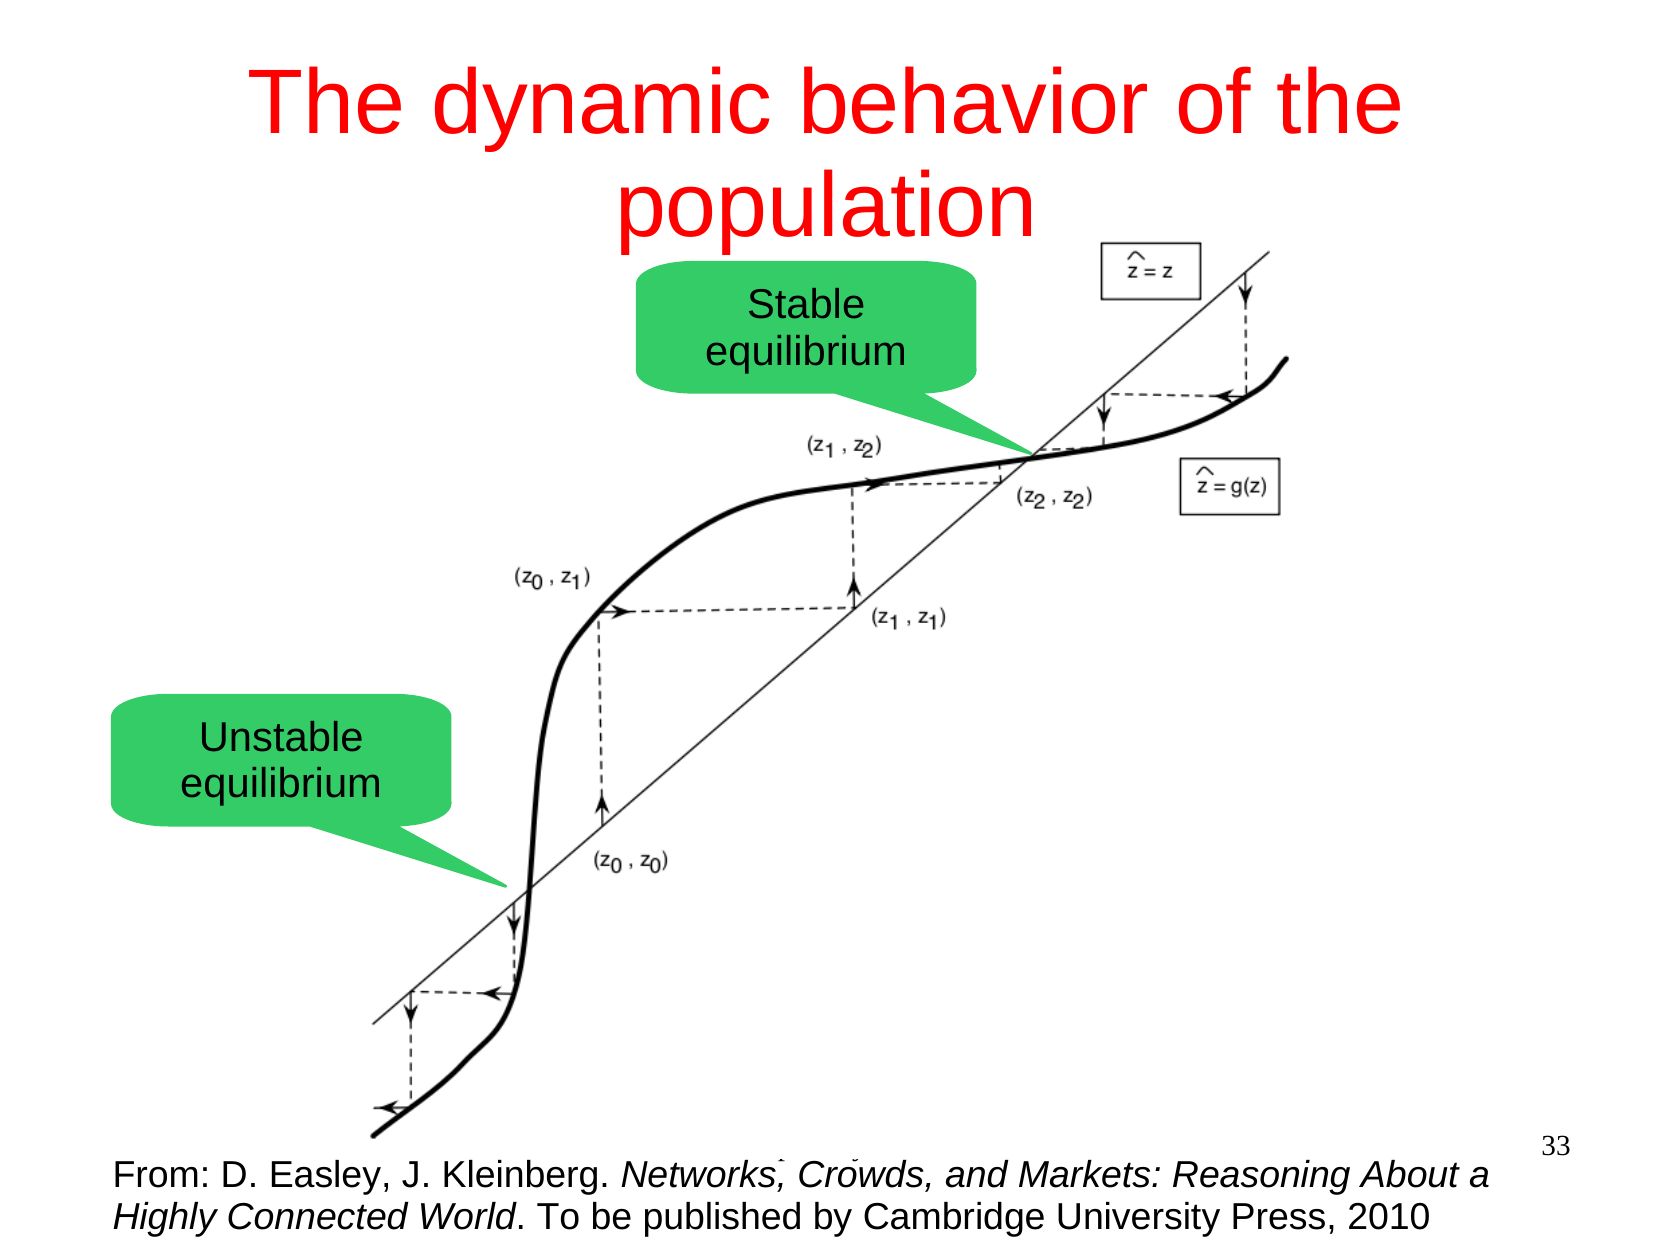

# The dynamic behavior of the population
Stable equilibrium
Unstable equilibrium
Complex Systems
33
From: D. Easley, J. Kleinberg. Networks, Crowds, and Markets: Reasoning About a Highly Connected World. To be published by Cambridge University Press, 2010